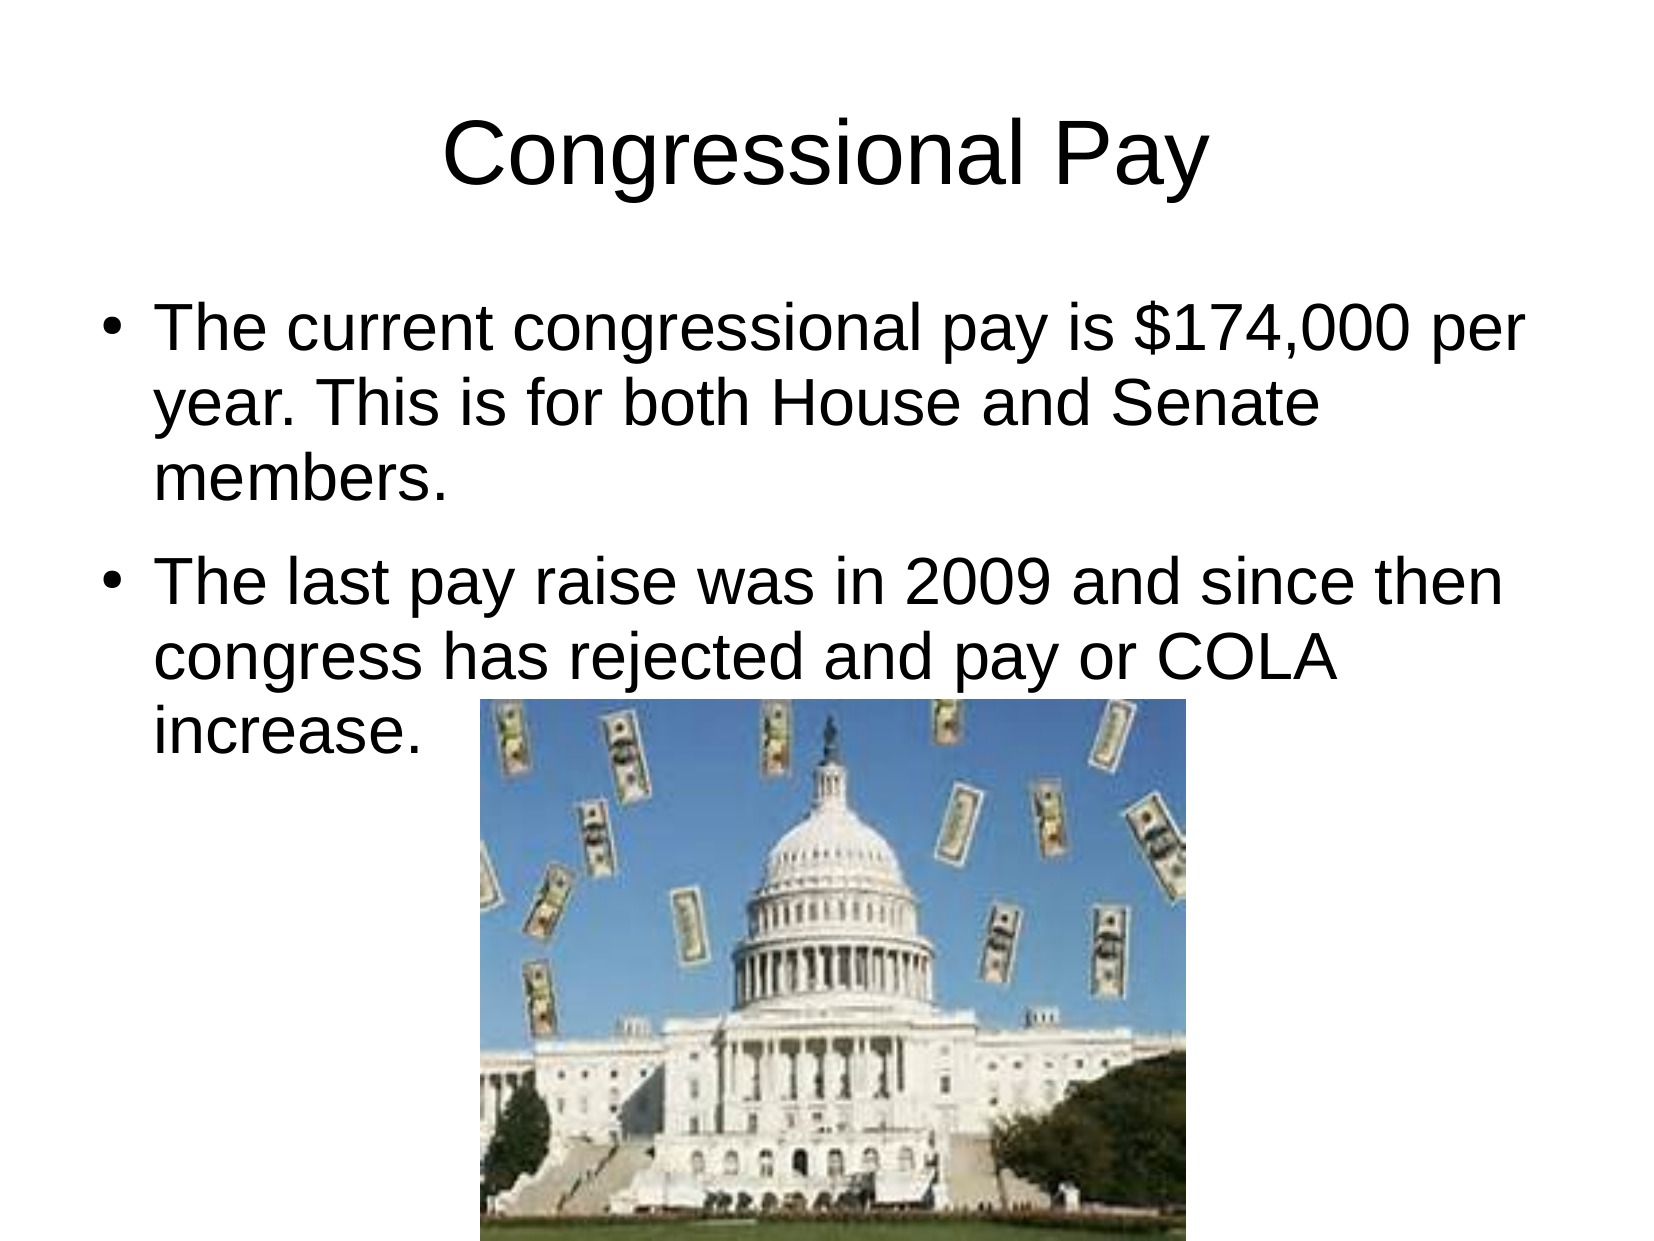

# Congressional Pay
The current congressional pay is $174,000 per year. This is for both House and Senate members.
The last pay raise was in 2009 and since then congress has rejected and pay or COLA increase.